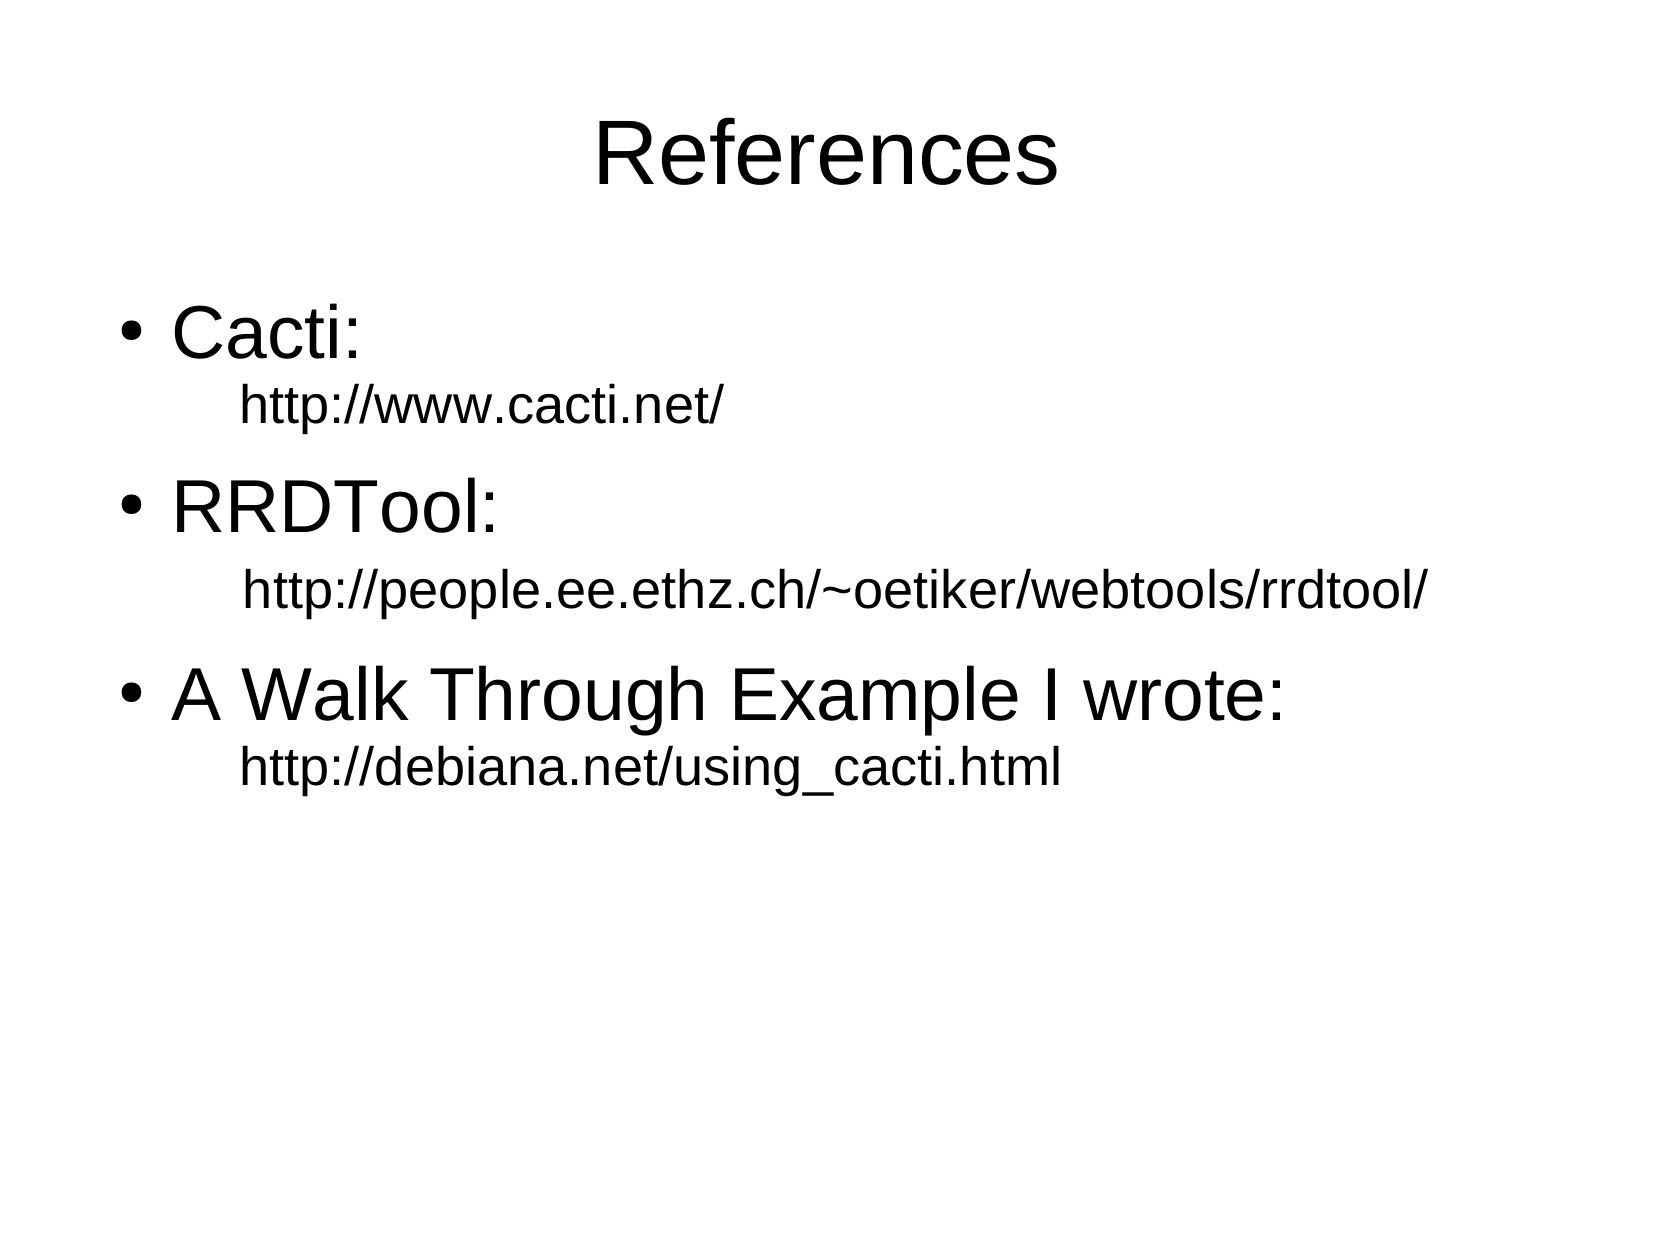

# References
Cacti:
 http://www.cacti.net/
RRDTool:
 http://people.ee.ethz.ch/~oetiker/webtools/rrdtool/
A Walk Through Example I wrote:
 http://debiana.net/using_cacti.html